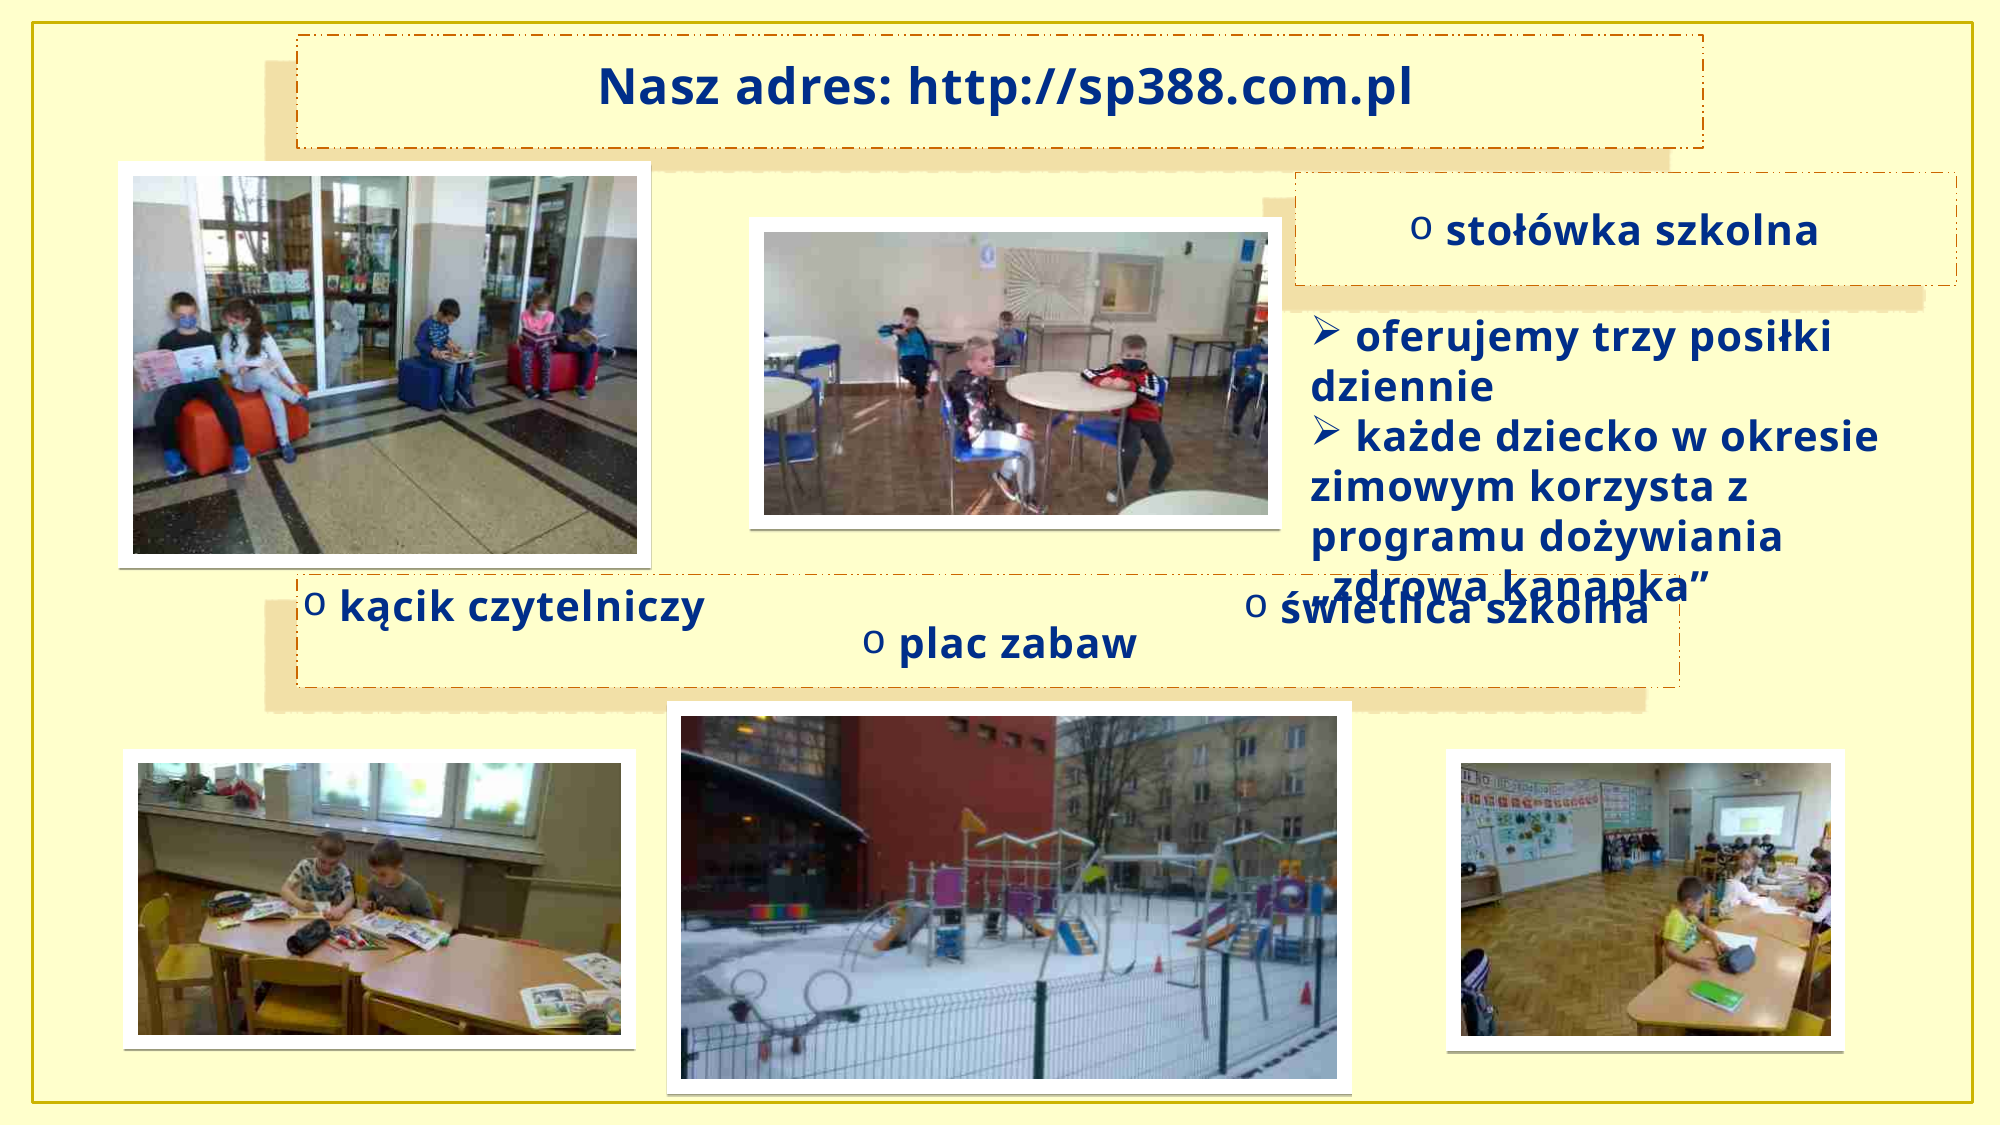

Nasz adres: http://sp388.com.pl
 stołówka szkolna
 oferujemy trzy posiłki dziennie
 każde dziecko w okresie zimowym korzysta z programu dożywiania „zdrowa kanapka”
 kącik czytelniczy
 świetlica szkolna
 plac zabaw